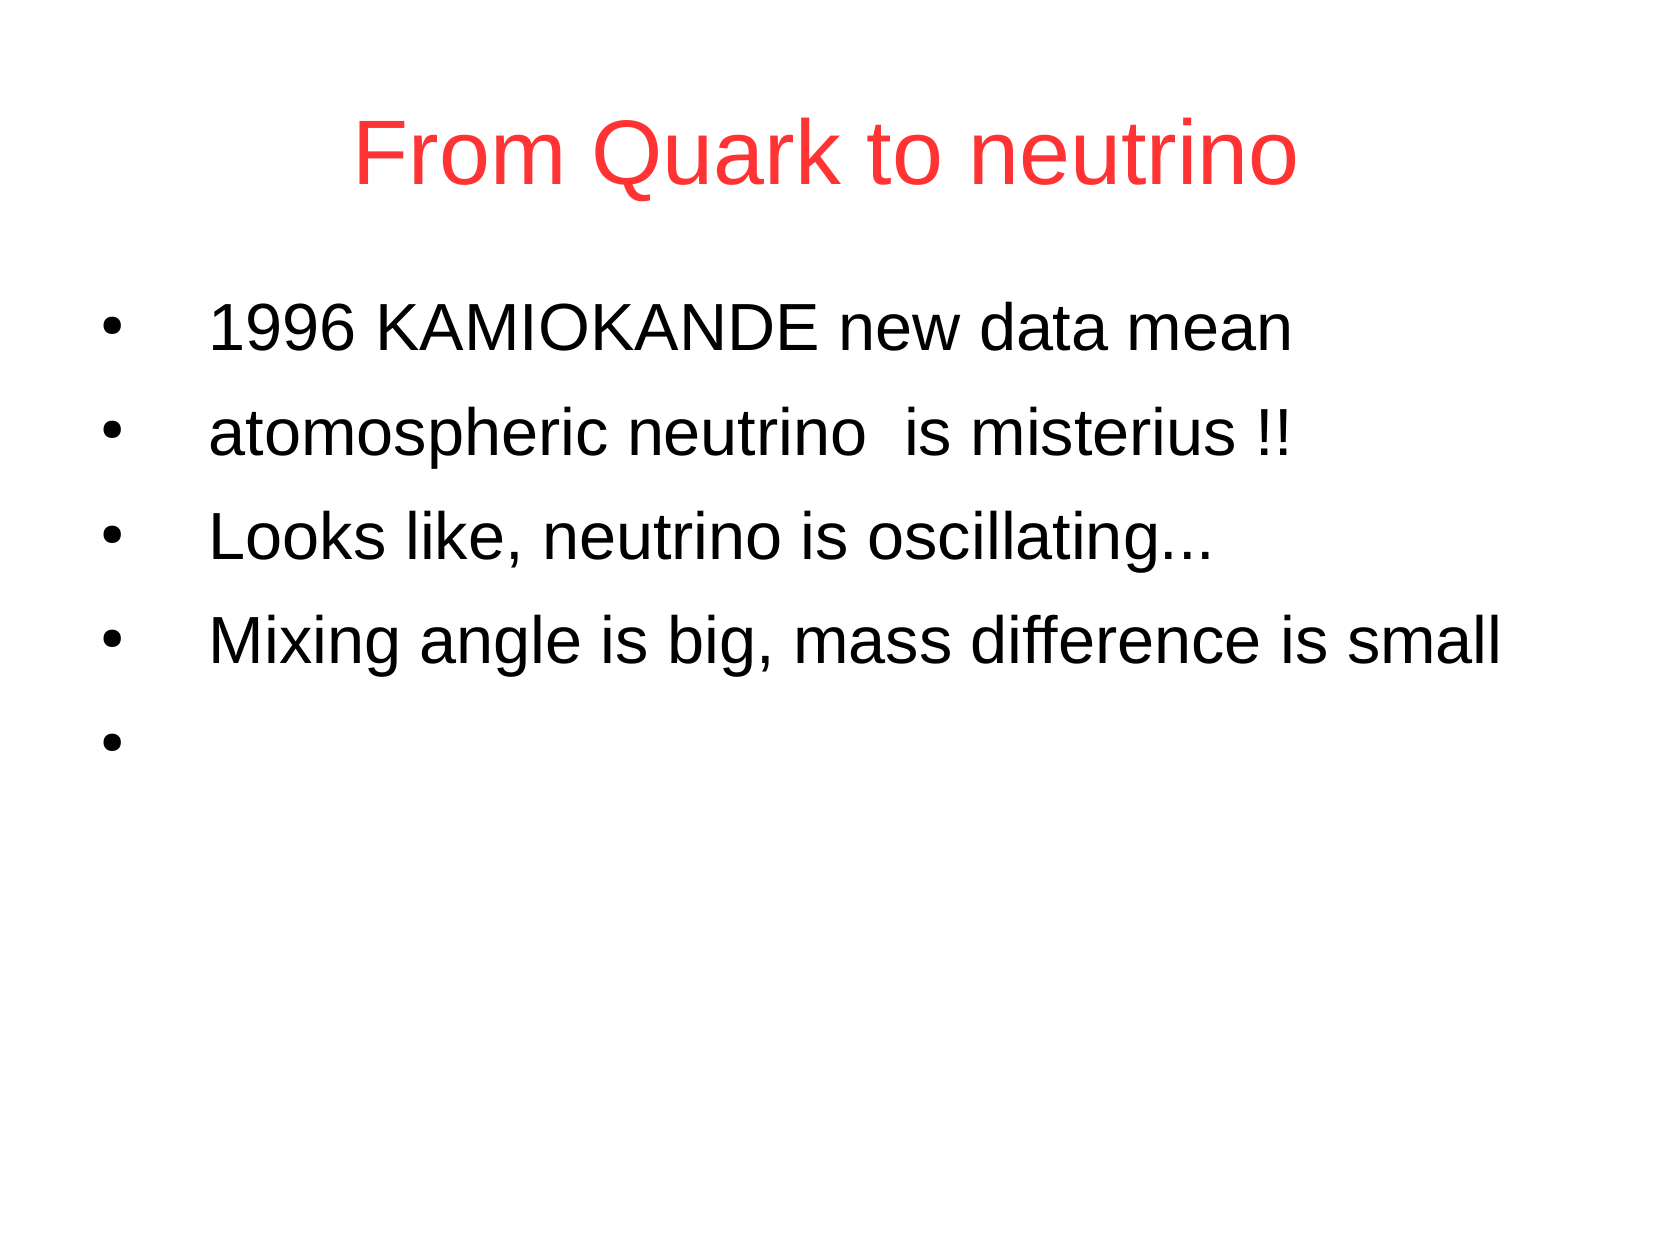

# From Quark to neutrino
 1996 KAMIOKANDE new data mean
 atomospheric neutrino is misterius !!
 Looks like, neutrino is oscillating...
 Mixing angle is big, mass difference is small